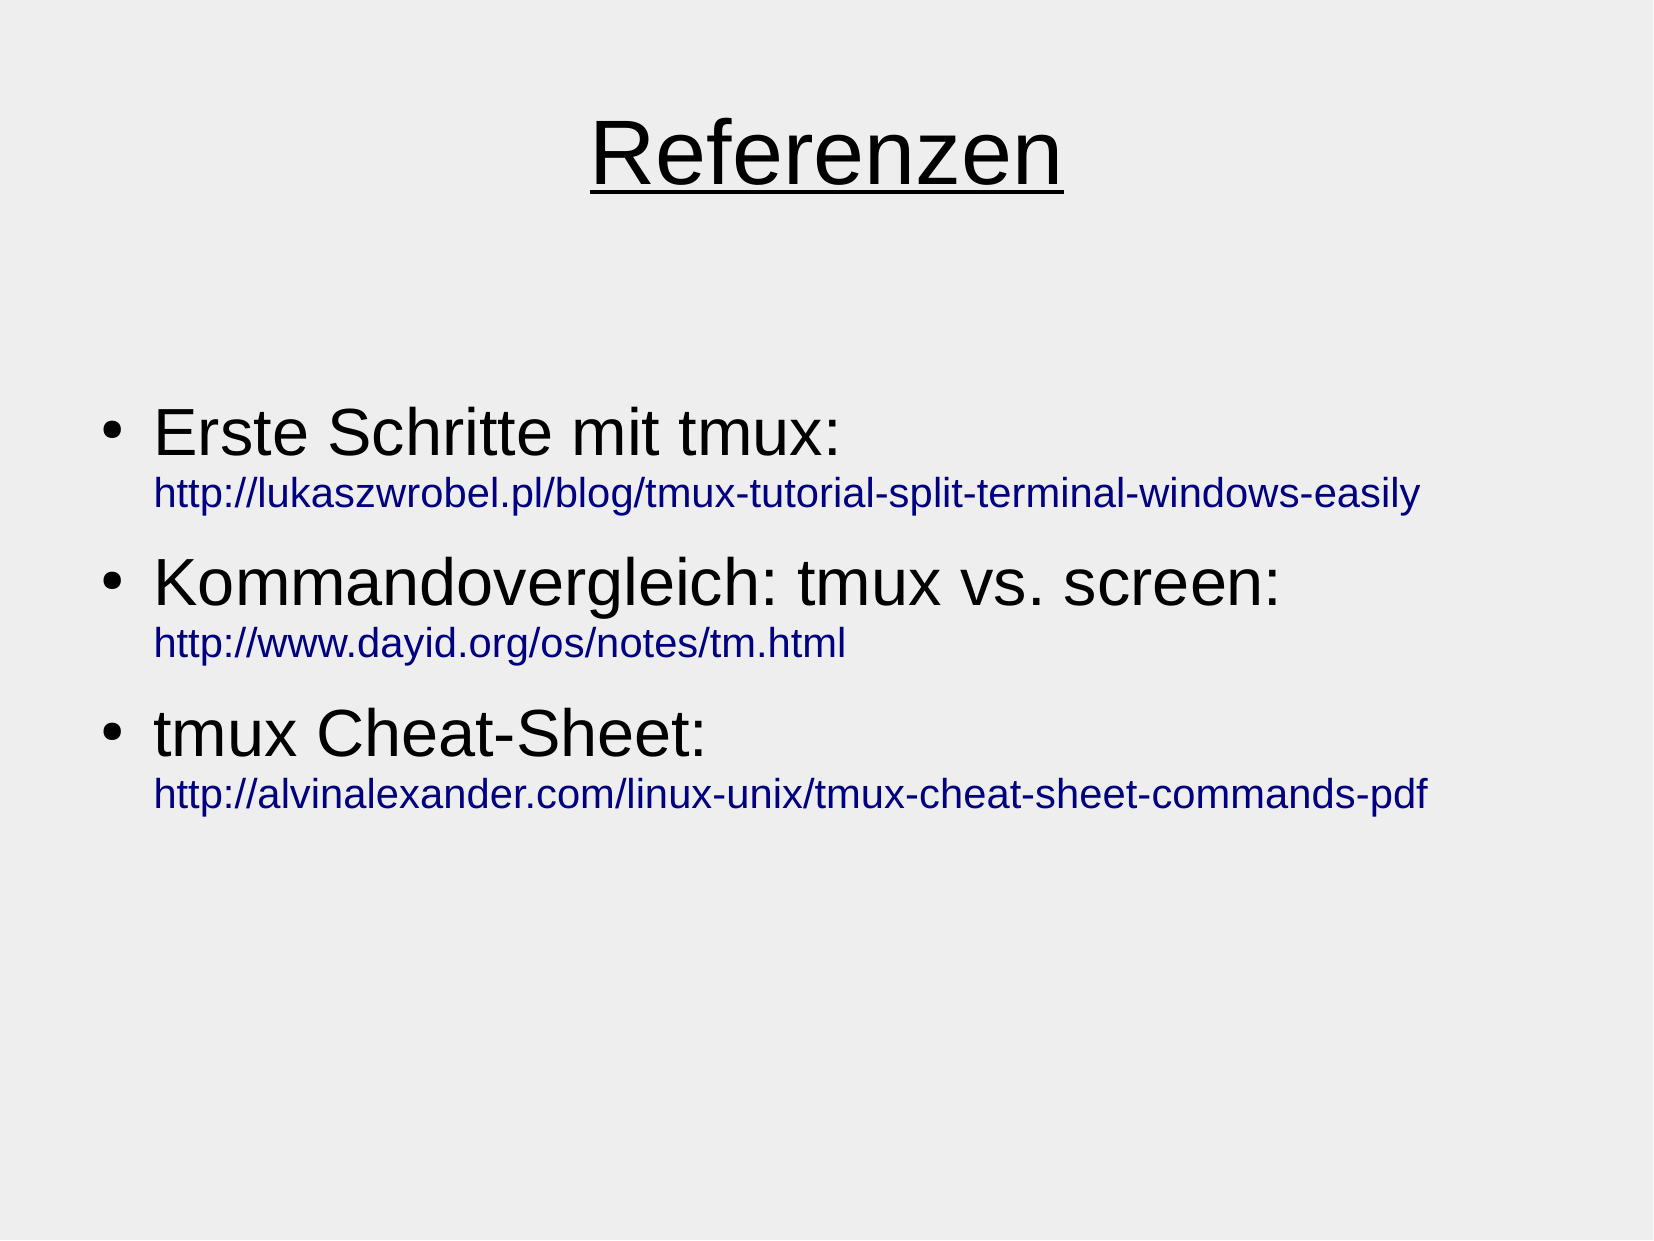

# Referenzen
Erste Schritte mit tmux: http://lukaszwrobel.pl/blog/tmux-tutorial-split-terminal-windows-easily
Kommandovergleich: tmux vs. screen:
http://www.dayid.org/os/notes/tm.html
tmux Cheat-Sheet:
http://alvinalexander.com/linux-unix/tmux-cheat-sheet-commands-pdf